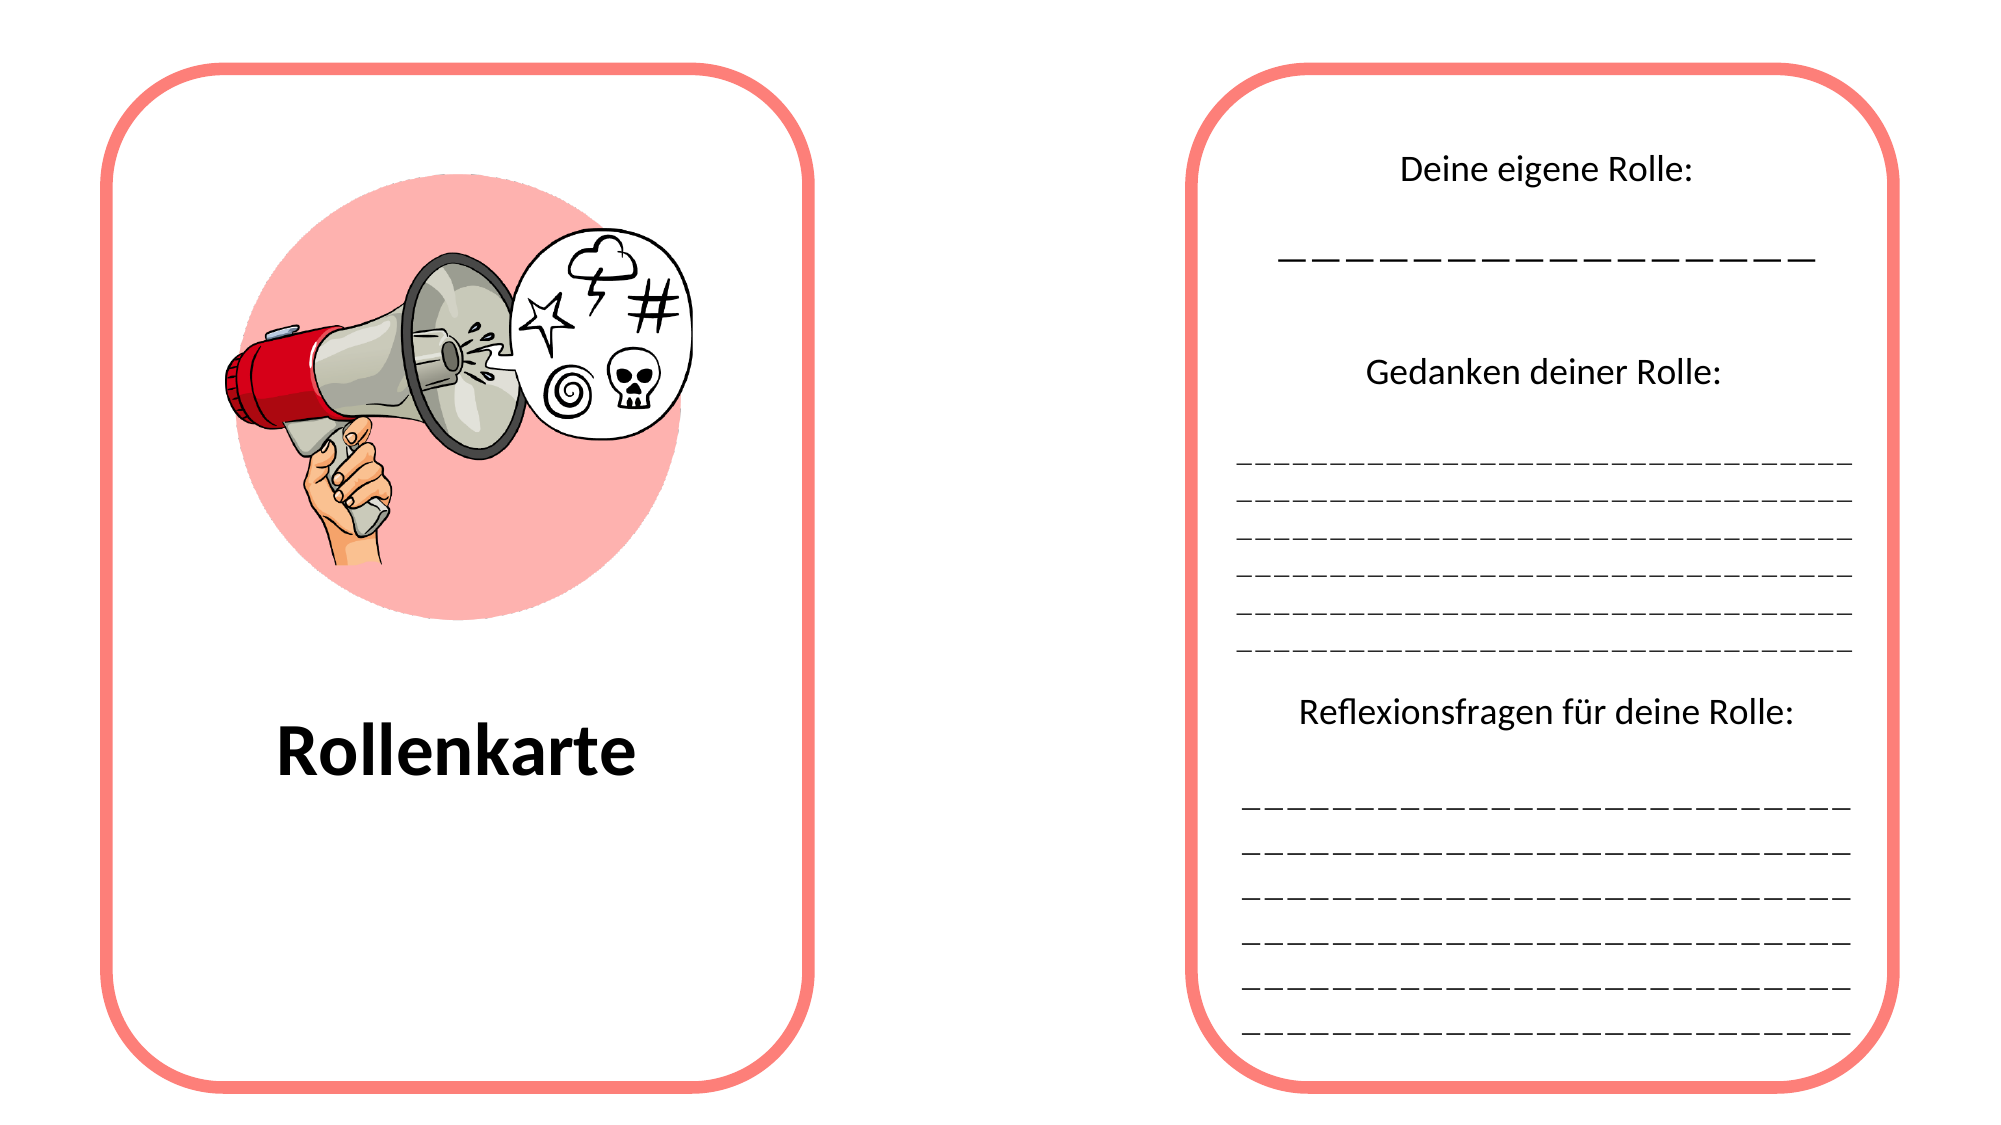

Deine eigene Rolle:
————————————————
Gedanken deiner Rolle:
——————————————————————————————————————————————————————————————————————————————————————————————————————————————————————————————————————————————————————————————————————————————————————————————————————
Reflexionsfragen für deine Rolle:
——————————————————————————————————————————————————————————————————————————————————————————————————————————————————————————————————————————————————————————————————
Rollenkarte